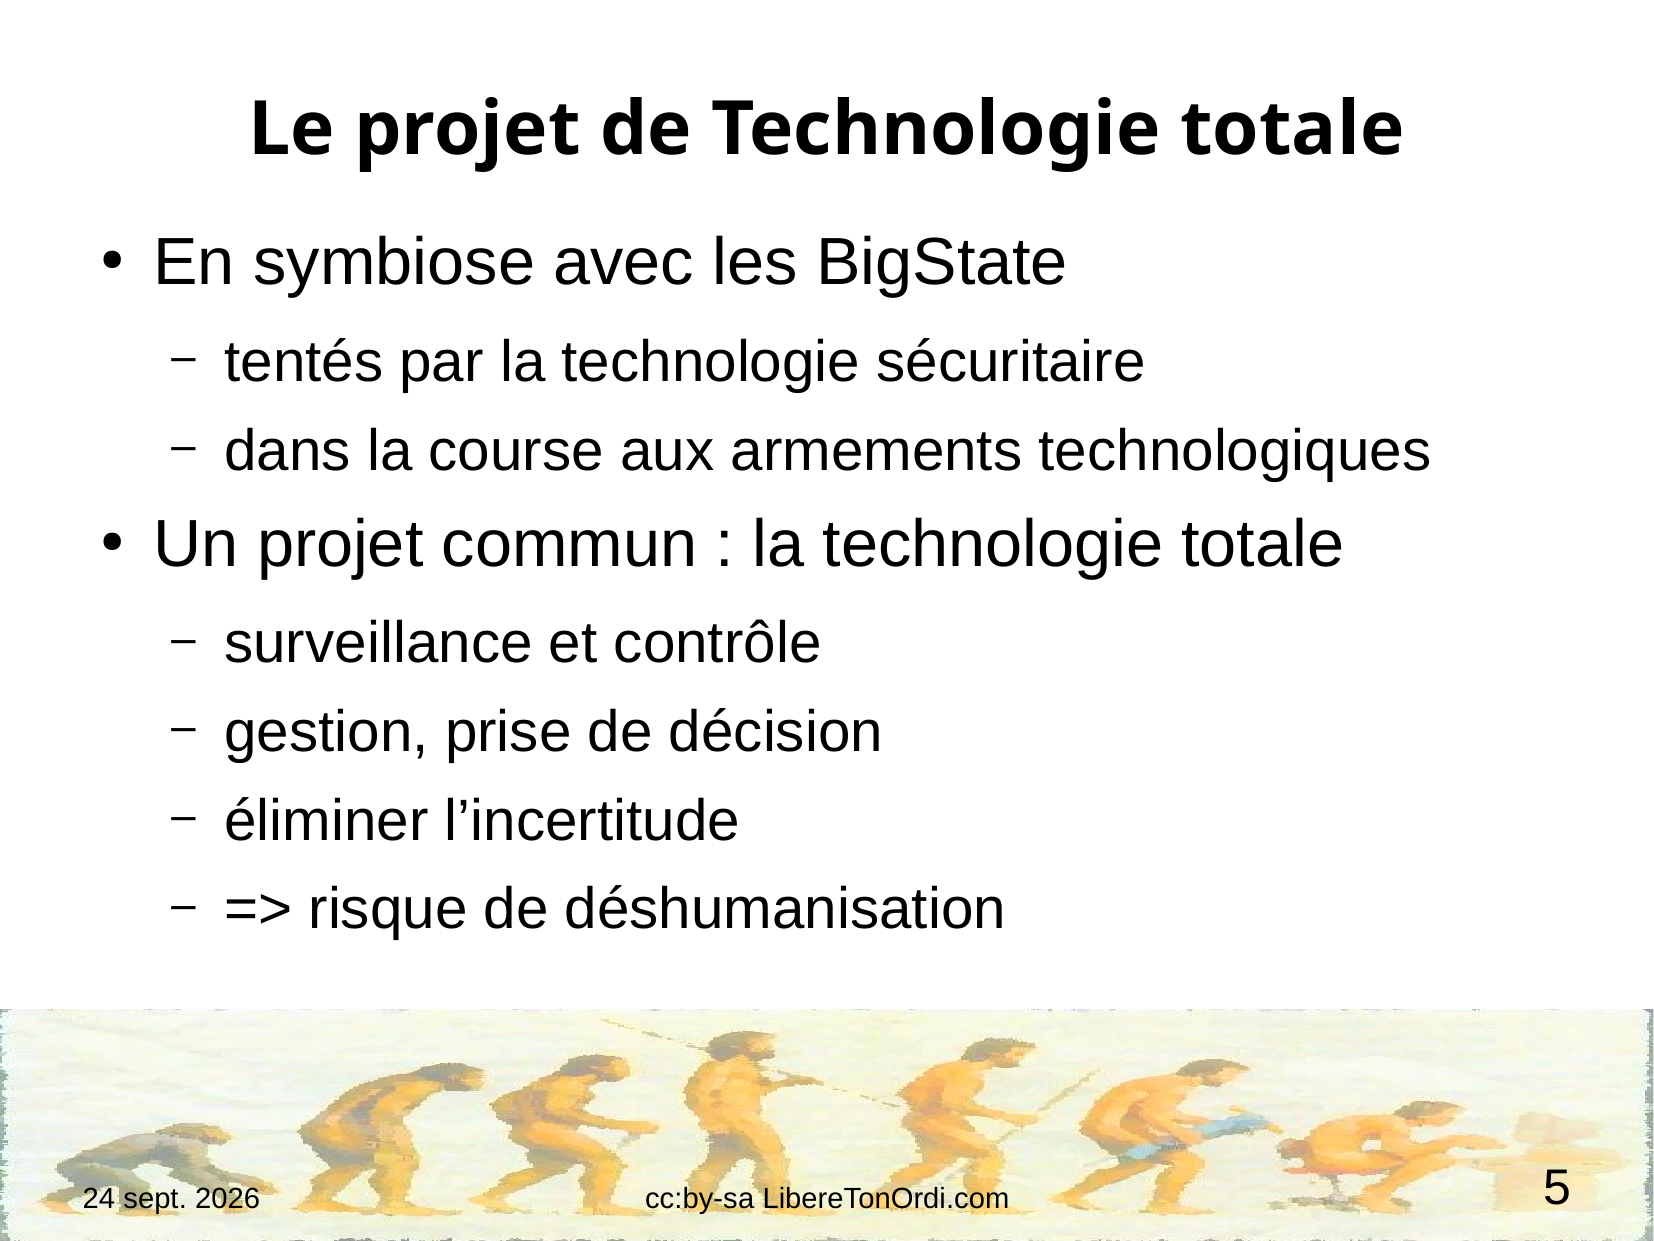

# Le projet de Technologie totale
En symbiose avec les BigState
tentés par la technologie sécuritaire
dans la course aux armements technologiques
Un projet commun : la technologie totale
surveillance et contrôle
gestion, prise de décision
éliminer l’incertitude
=> risque de déshumanisation
cc:by-sa LibereTonOrdi.com
5